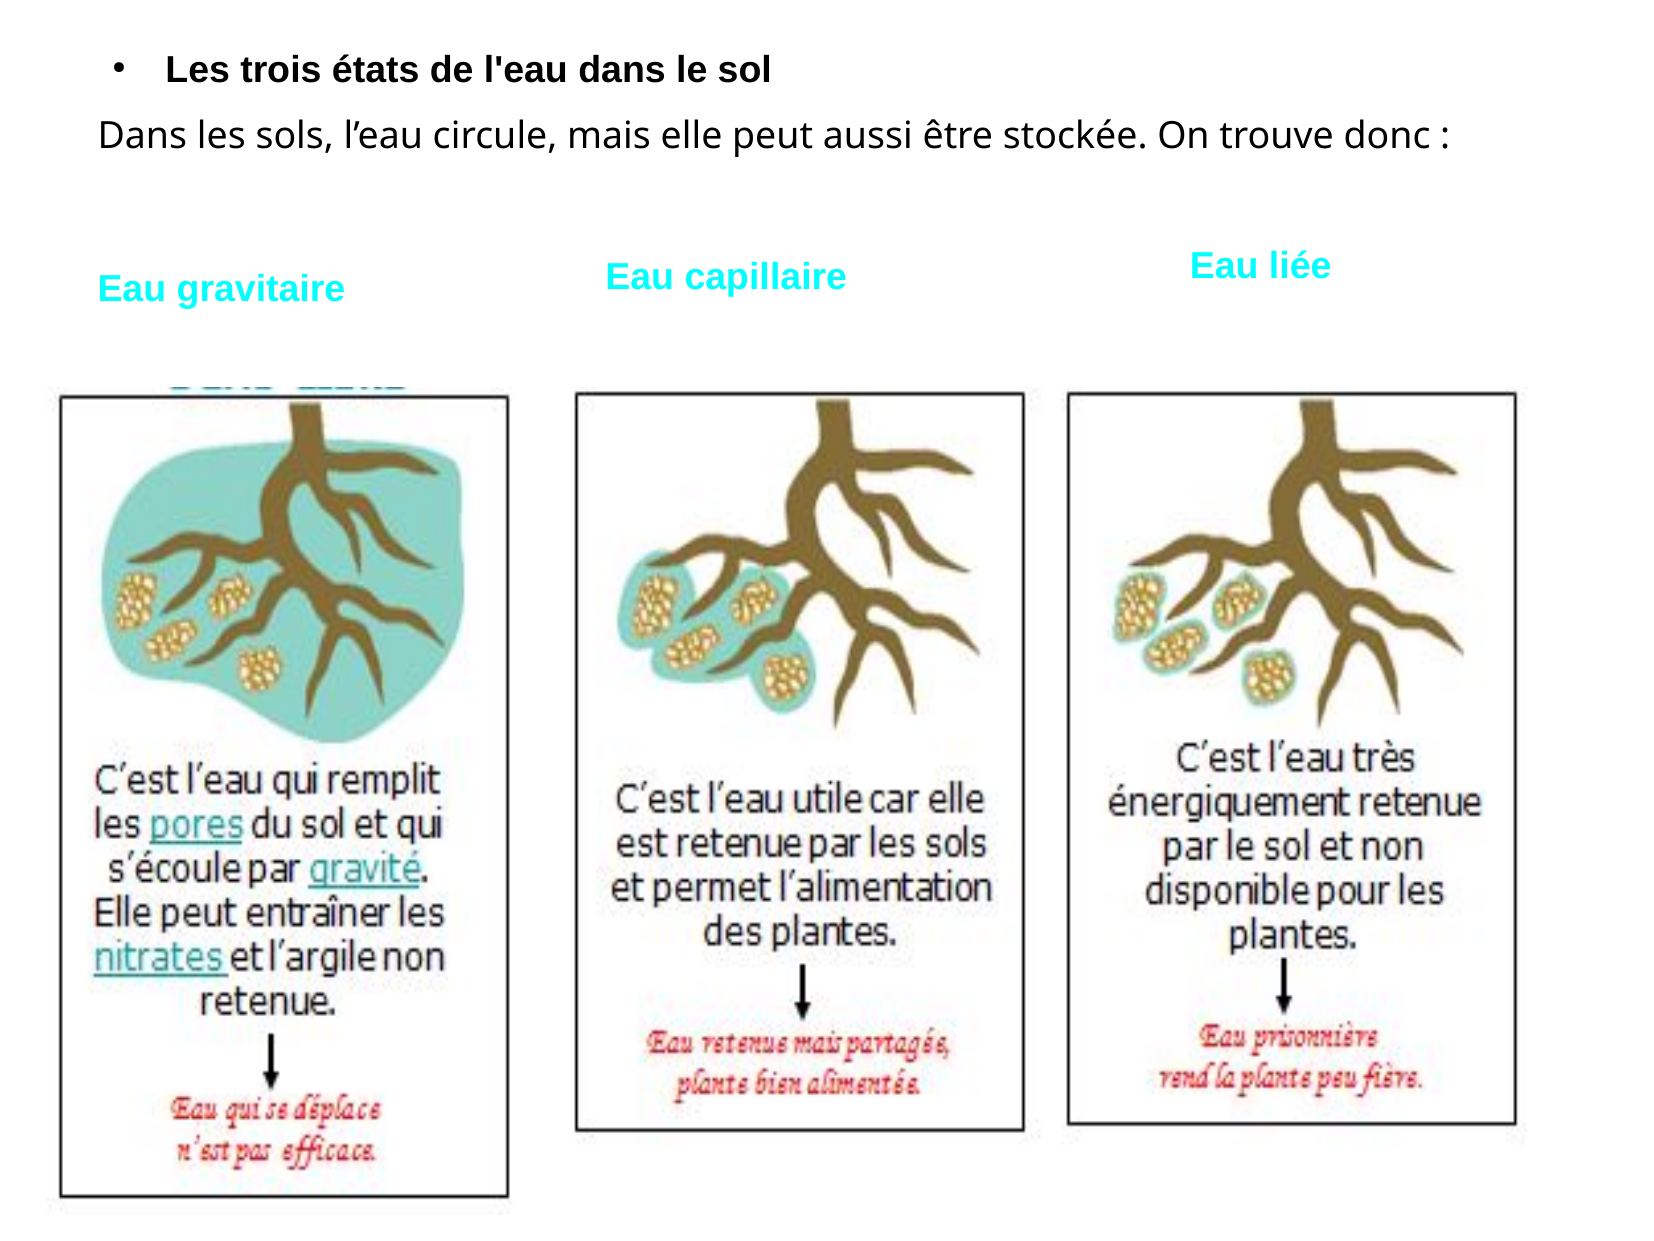

Les trois états de l'eau dans le sol
Dans les sols, l’eau circule, mais elle peut aussi être stockée. On trouve donc :
Eau liée
Eau capillaire
Eau gravitaire